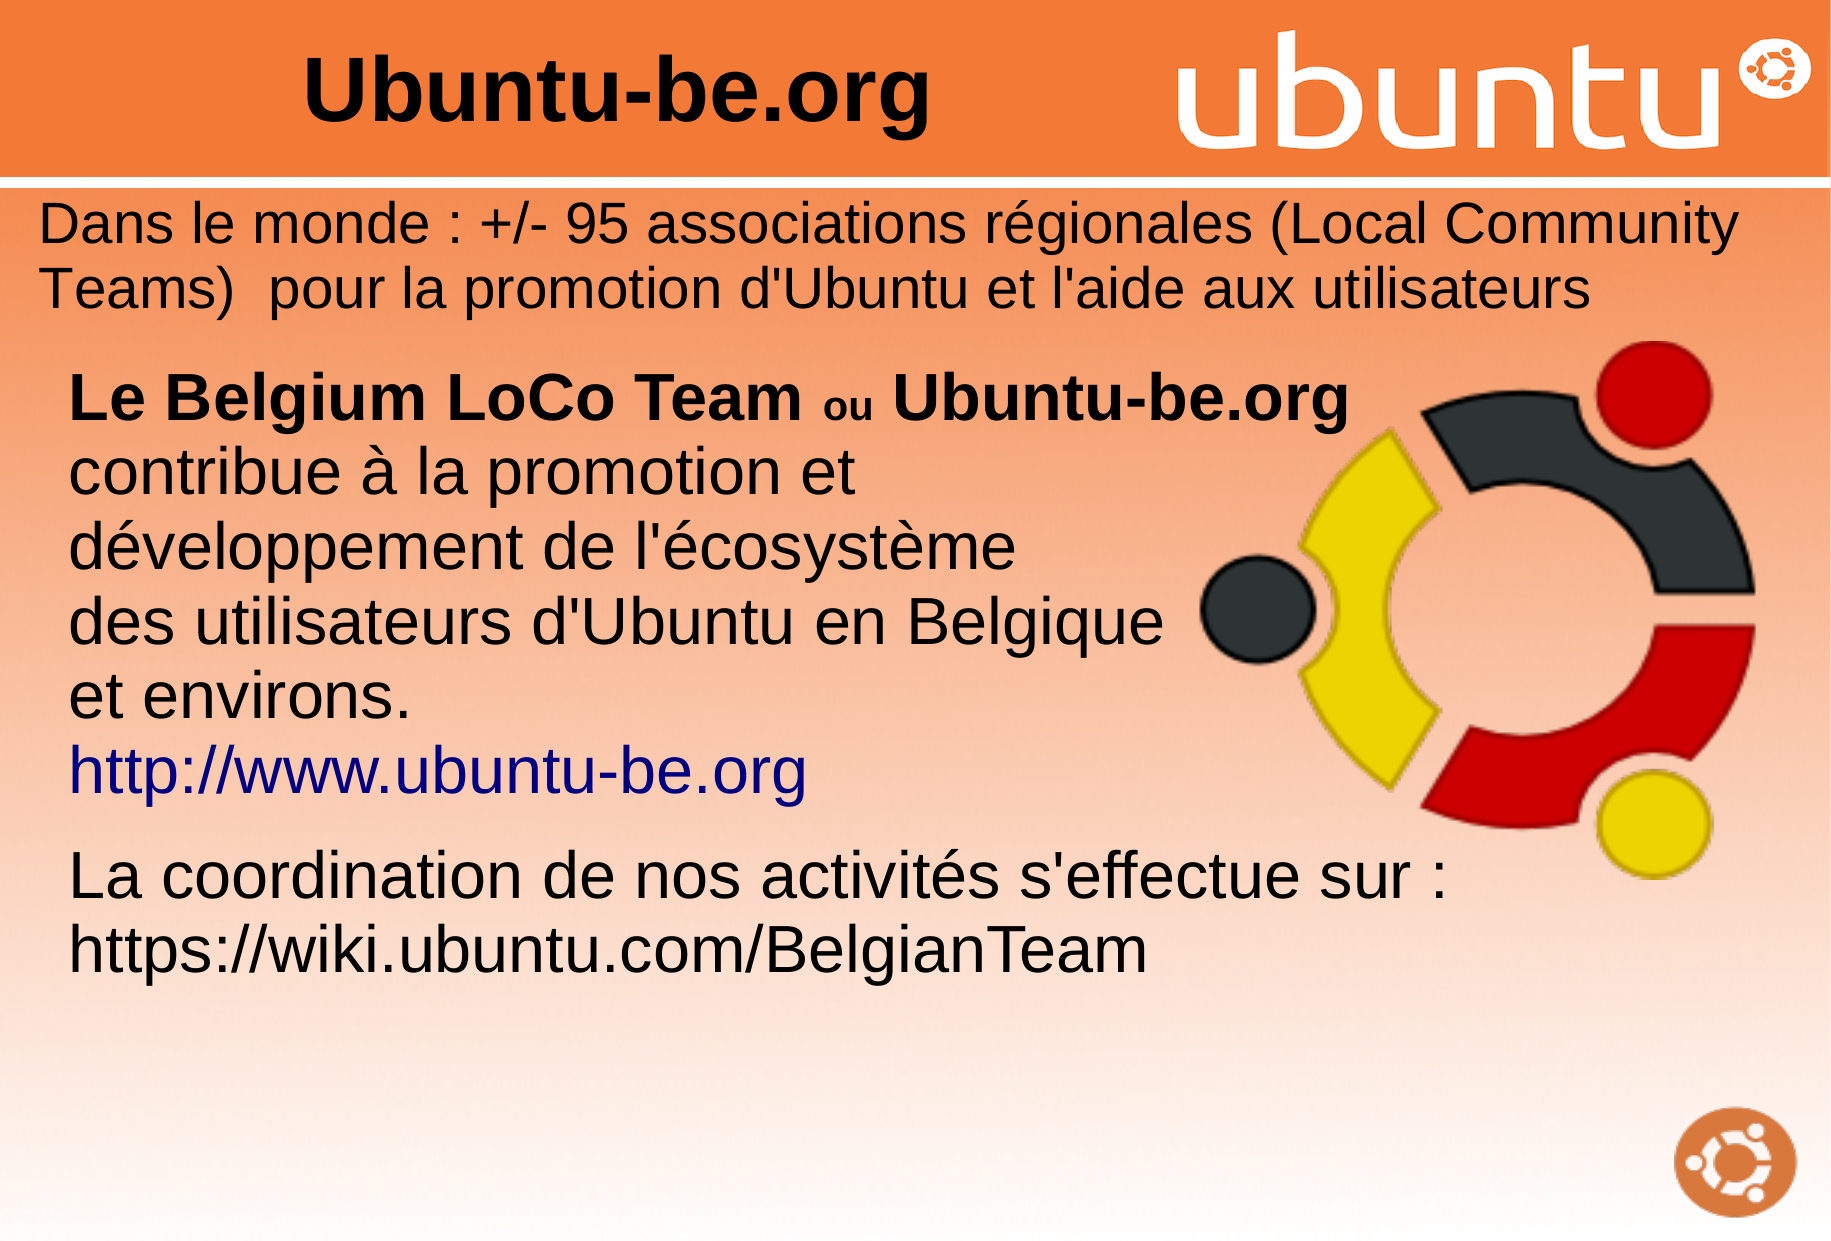

# Ubuntu-be.org
Dans le monde : +/- 95 associations régionales (Local Community Teams) pour la promotion d'Ubuntu et l'aide aux utilisateurs
Le Belgium LoCo Team ou Ubuntu-be.org
contribue à la promotion et
développement de l'écosystème
des utilisateurs d'Ubuntu en Belgique
et environs.
http://www.ubuntu-be.org
La coordination de nos activités s'effectue sur : https://wiki.ubuntu.com/BelgianTeam